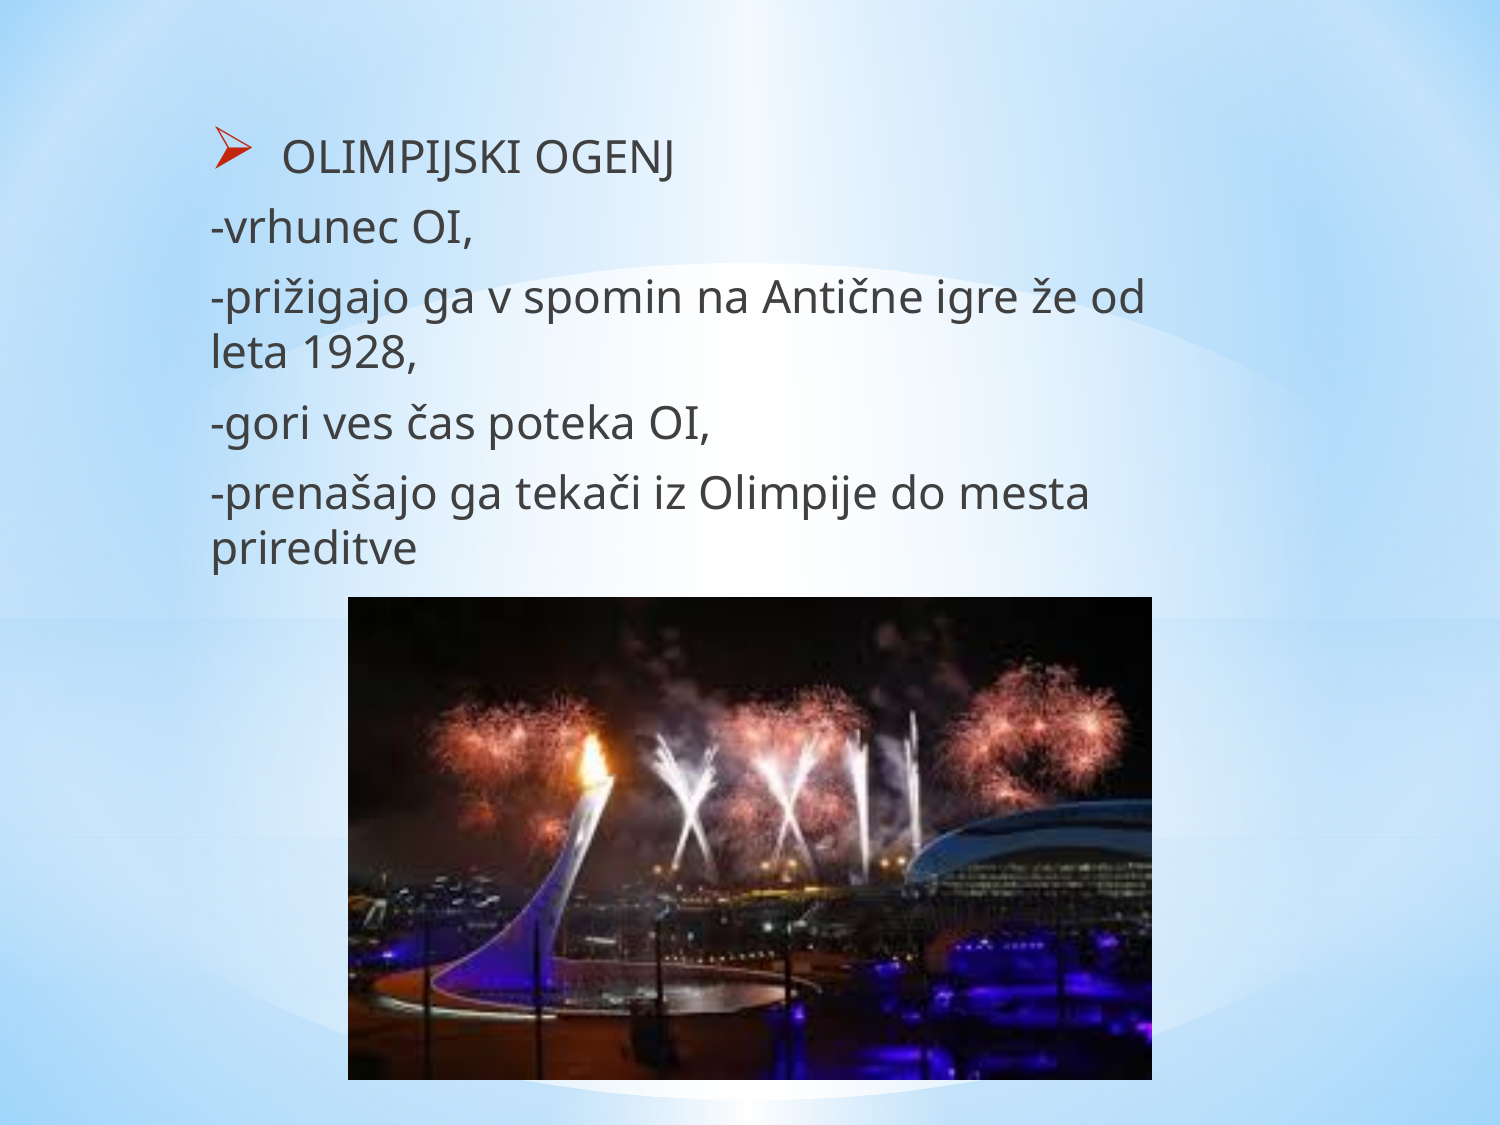

OLIMPIJSKI OGENJ
-vrhunec OI,
-prižigajo ga v spomin na Antične igre že od leta 1928,
-gori ves čas poteka OI,
-prenašajo ga tekači iz Olimpije do mesta prireditve
#